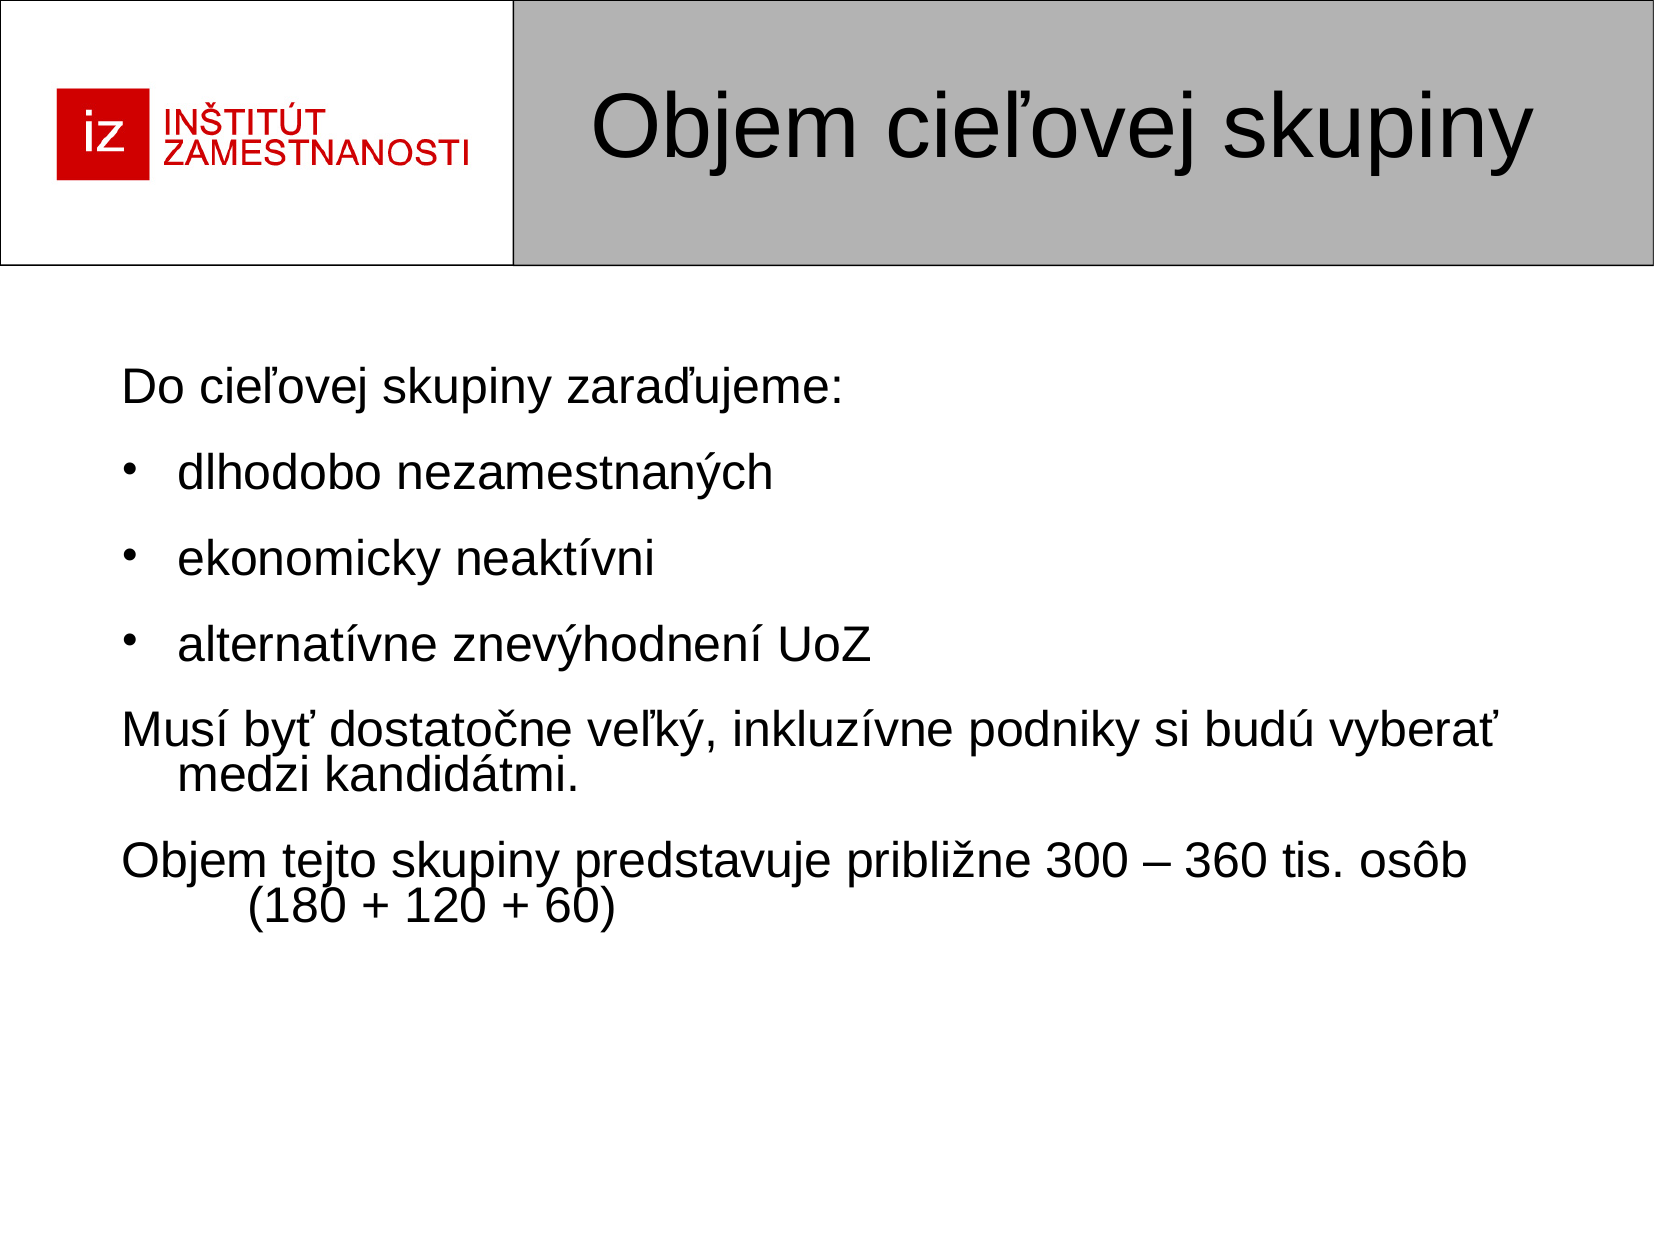

# Objem cieľovej skupiny
Do cieľovej skupiny zaraďujeme:
dlhodobo nezamestnaných
ekonomicky neaktívni
alternatívne znevýhodnení UoZ
Musí byť dostatočne veľký, inkluzívne podniky si budú vyberať medzi kandidátmi.
Objem tejto skupiny predstavuje približne 300 – 360 tis. osôb	 (180 + 120 + 60)